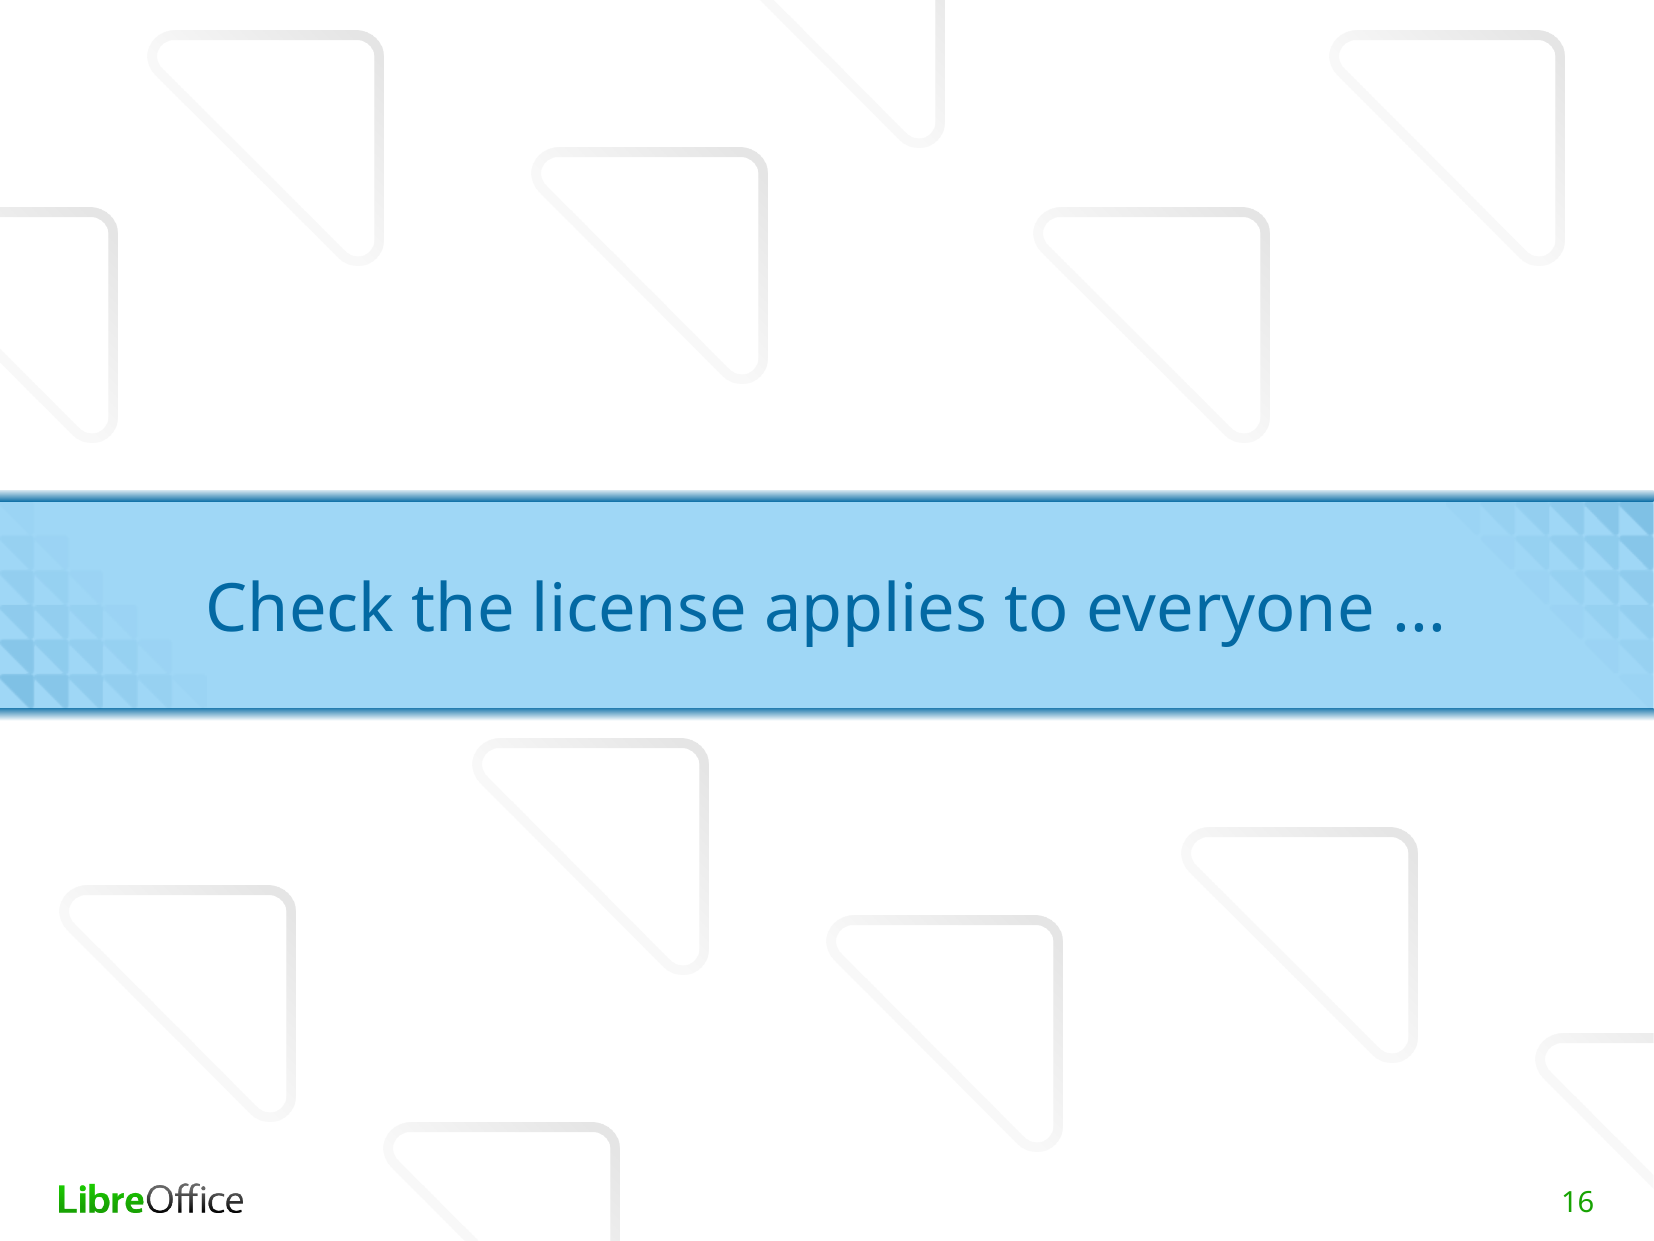

# Check the license applies to everyone ...
16